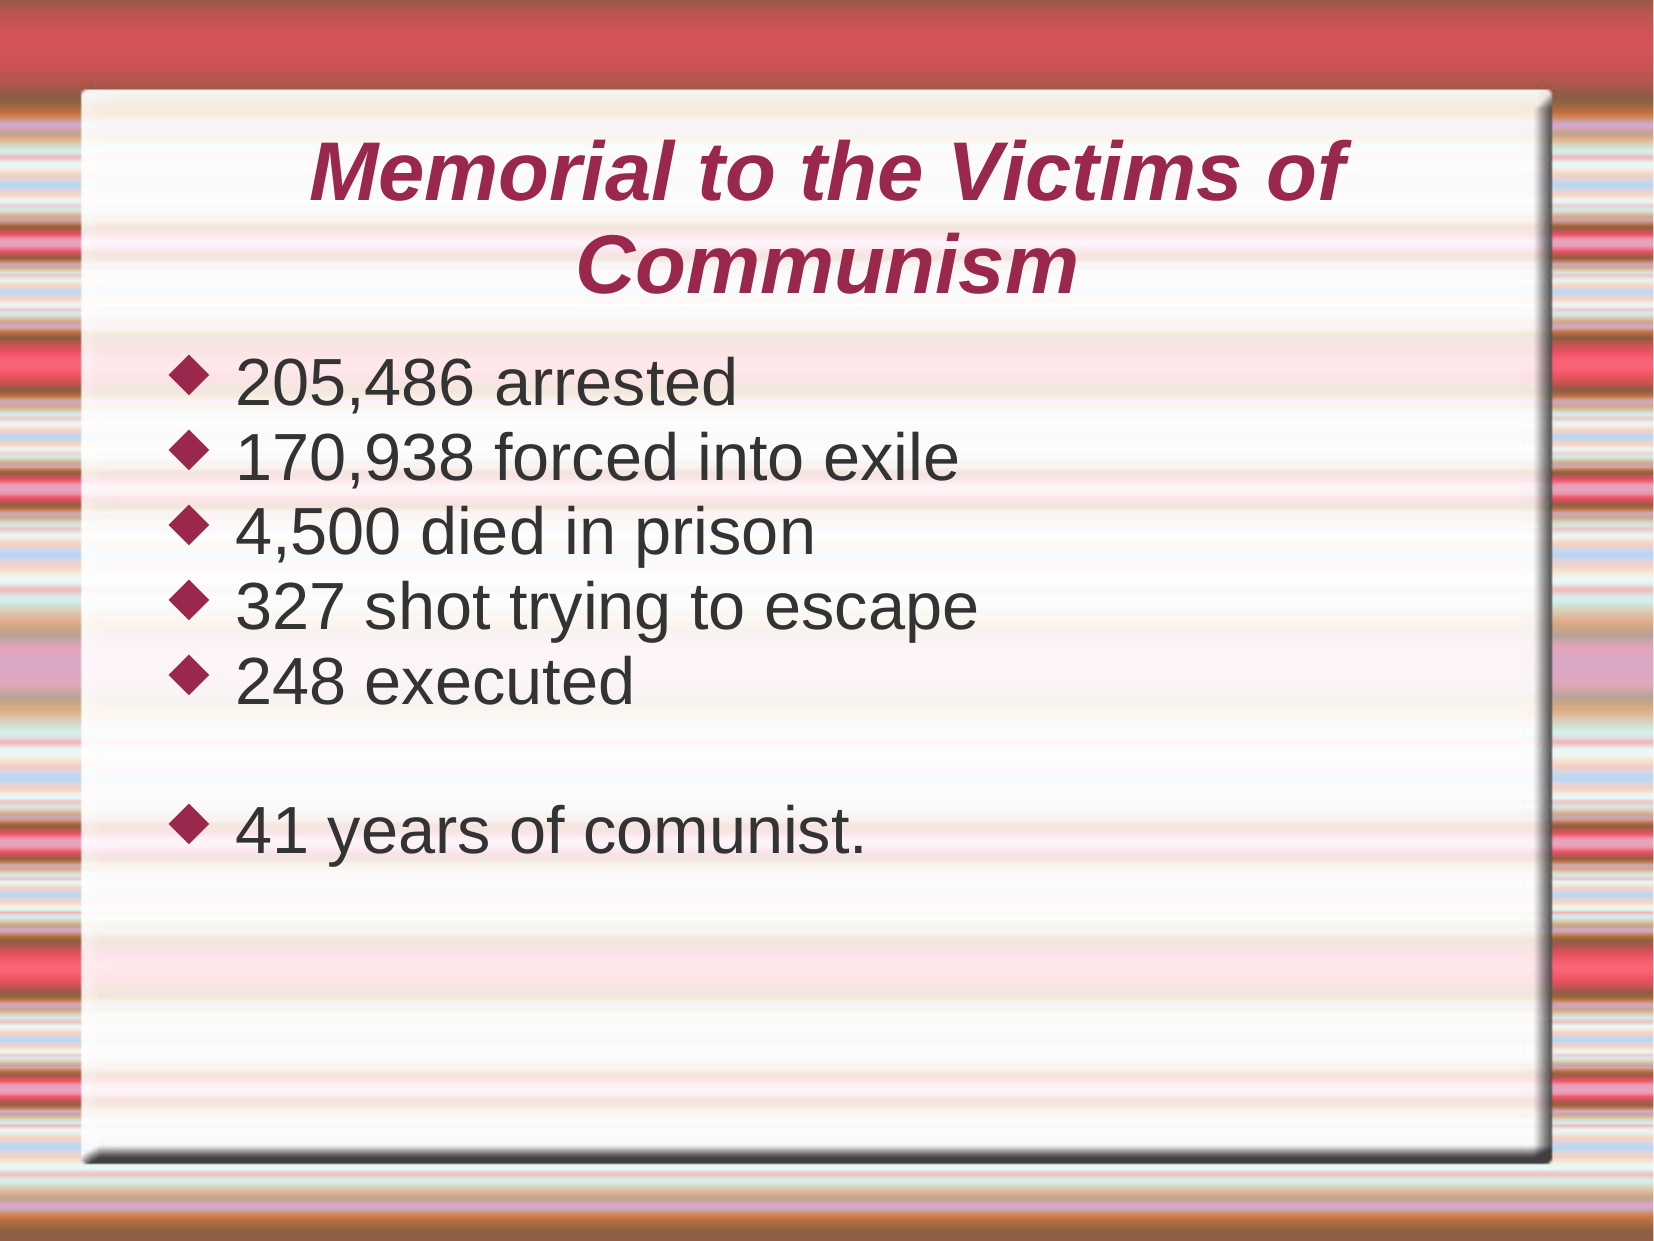

# Memorial to the Victims of Communism
205,486 arrested
170,938 forced into exile
4,500 died in prison
327 shot trying to escape
248 executed
41 years of comunist.